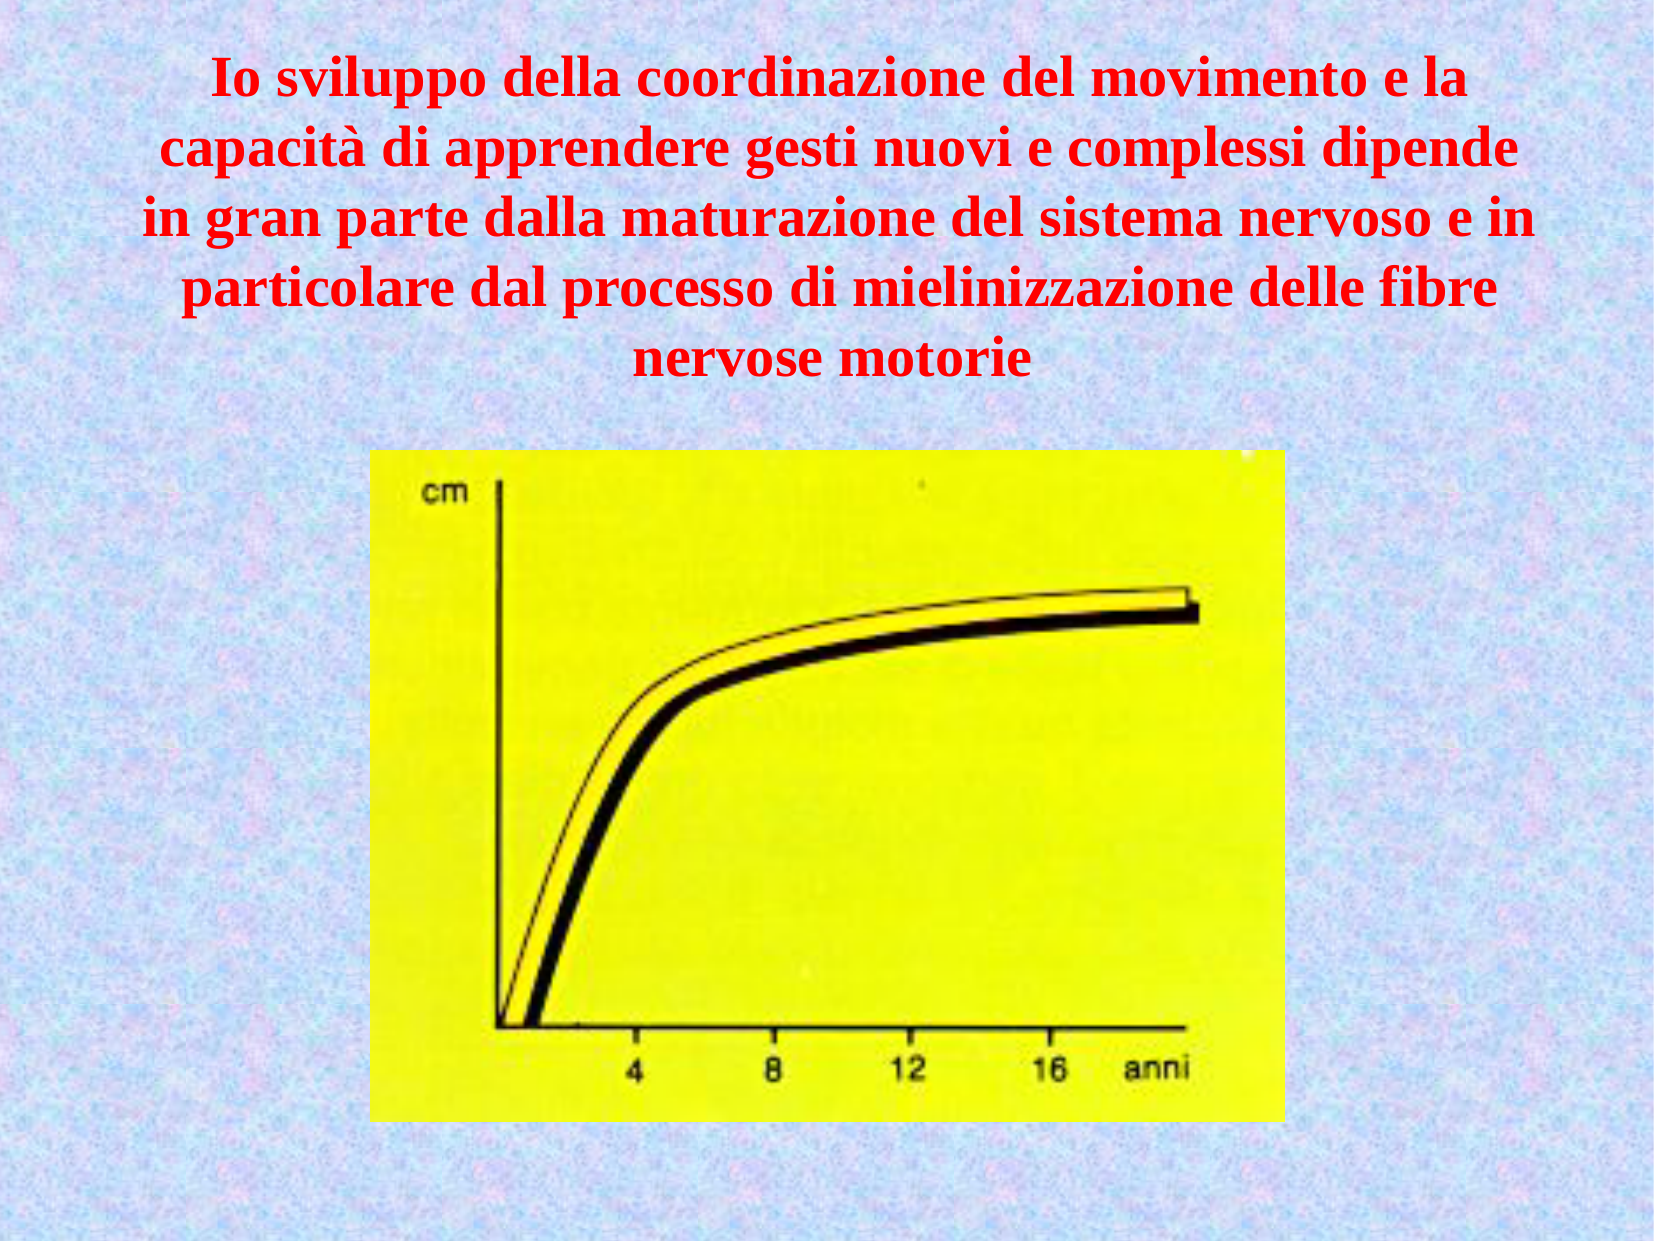

Io sviluppo della coordinazione del movimento e la capacità di apprendere gesti nuovi e complessi dipende in gran parte dalla maturazione del sistema nervoso e in particolare dal processo di mielinizzazione delle fibre nervose motorie